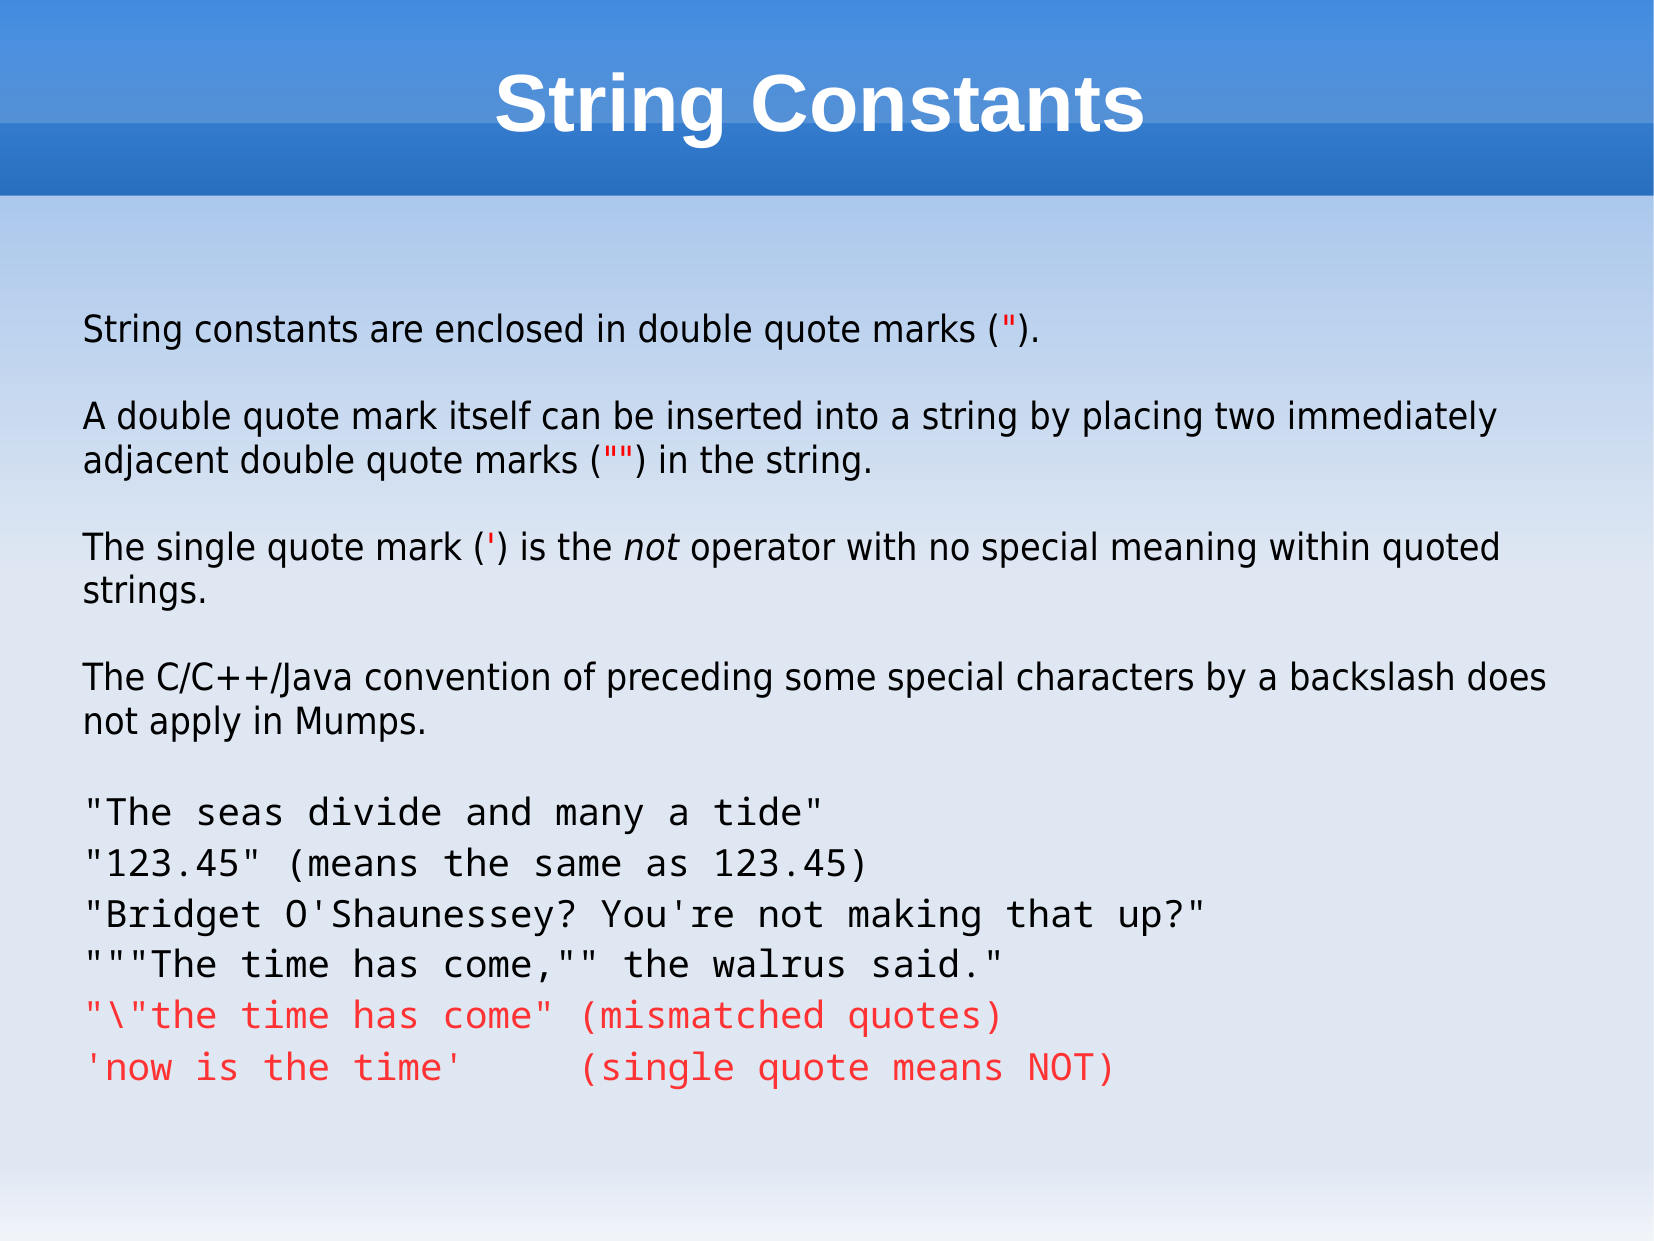

# String Constants
String constants are enclosed in double quote marks (").
A double quote mark itself can be inserted into a string by placing two immediately adjacent double quote marks ("") in the string.
The single quote mark (') is the not operator with no special meaning within quoted strings.
The C/C++/Java convention of preceding some special characters by a backslash does not apply in Mumps.
"The seas divide and many a tide"
"123.45" (means the same as 123.45)
"Bridget O'Shaunessey? You're not making that up?"
"""The time has come,"" the walrus said."
"\"the time has come" (mismatched quotes)
'now is the time' (single quote means NOT)